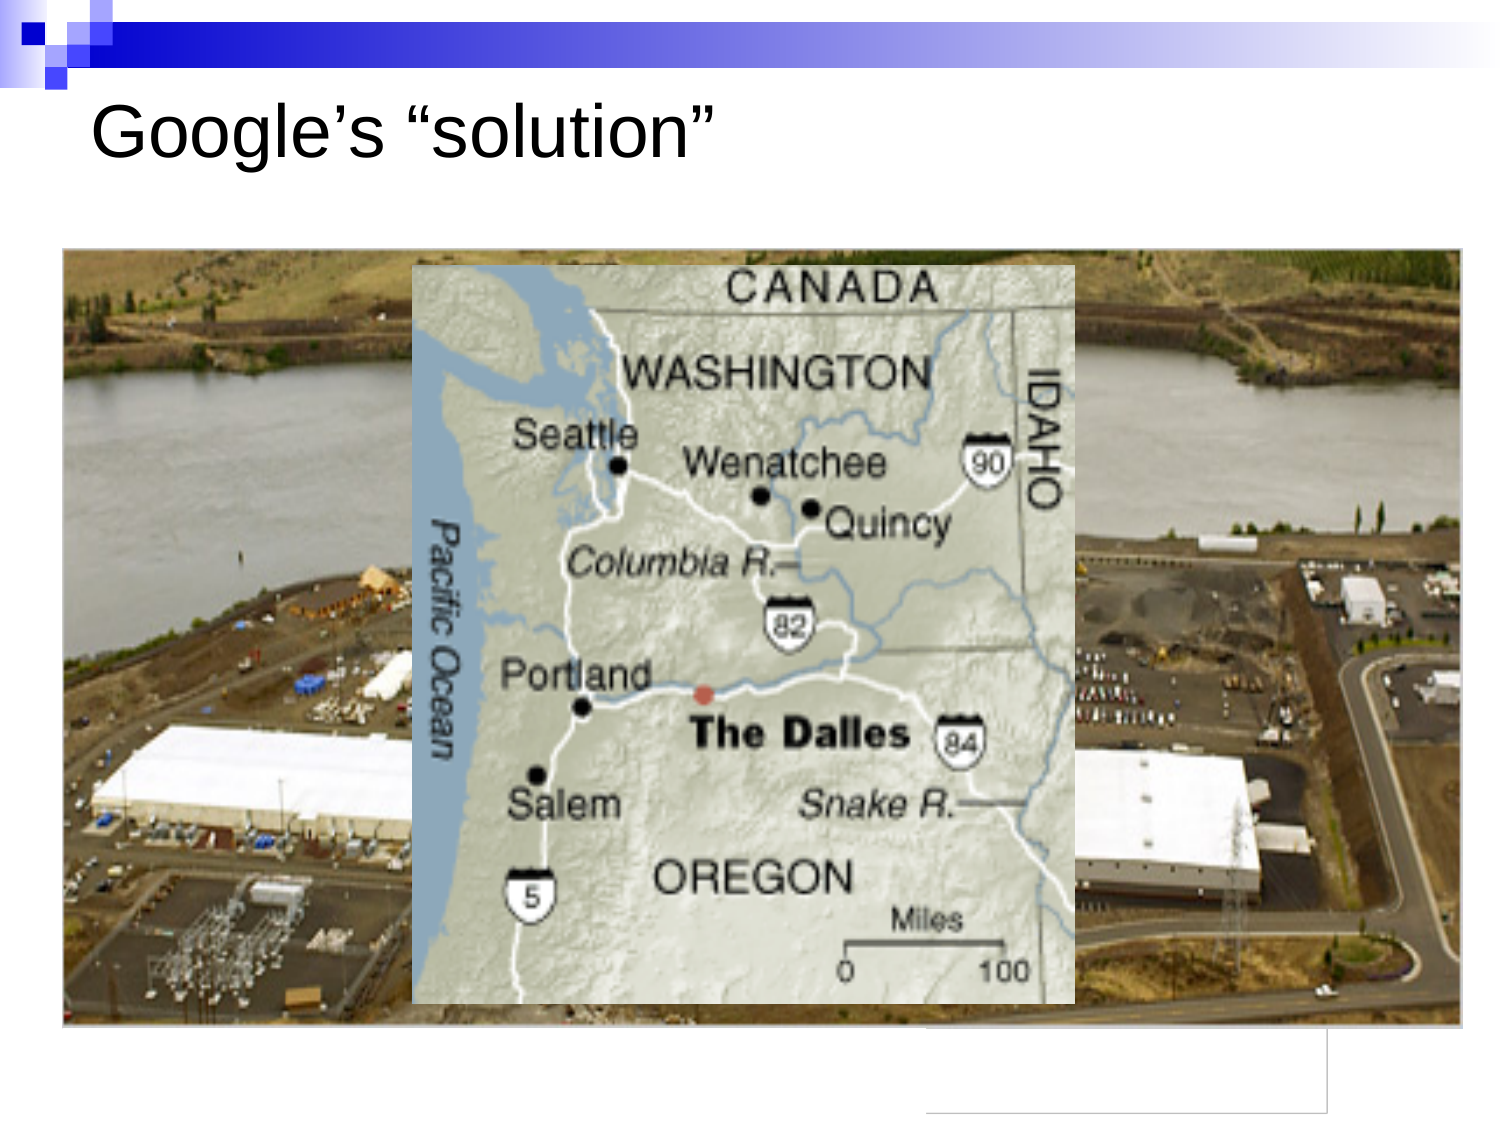

# Google’s “solution”
April 2007, Irwin, PSU